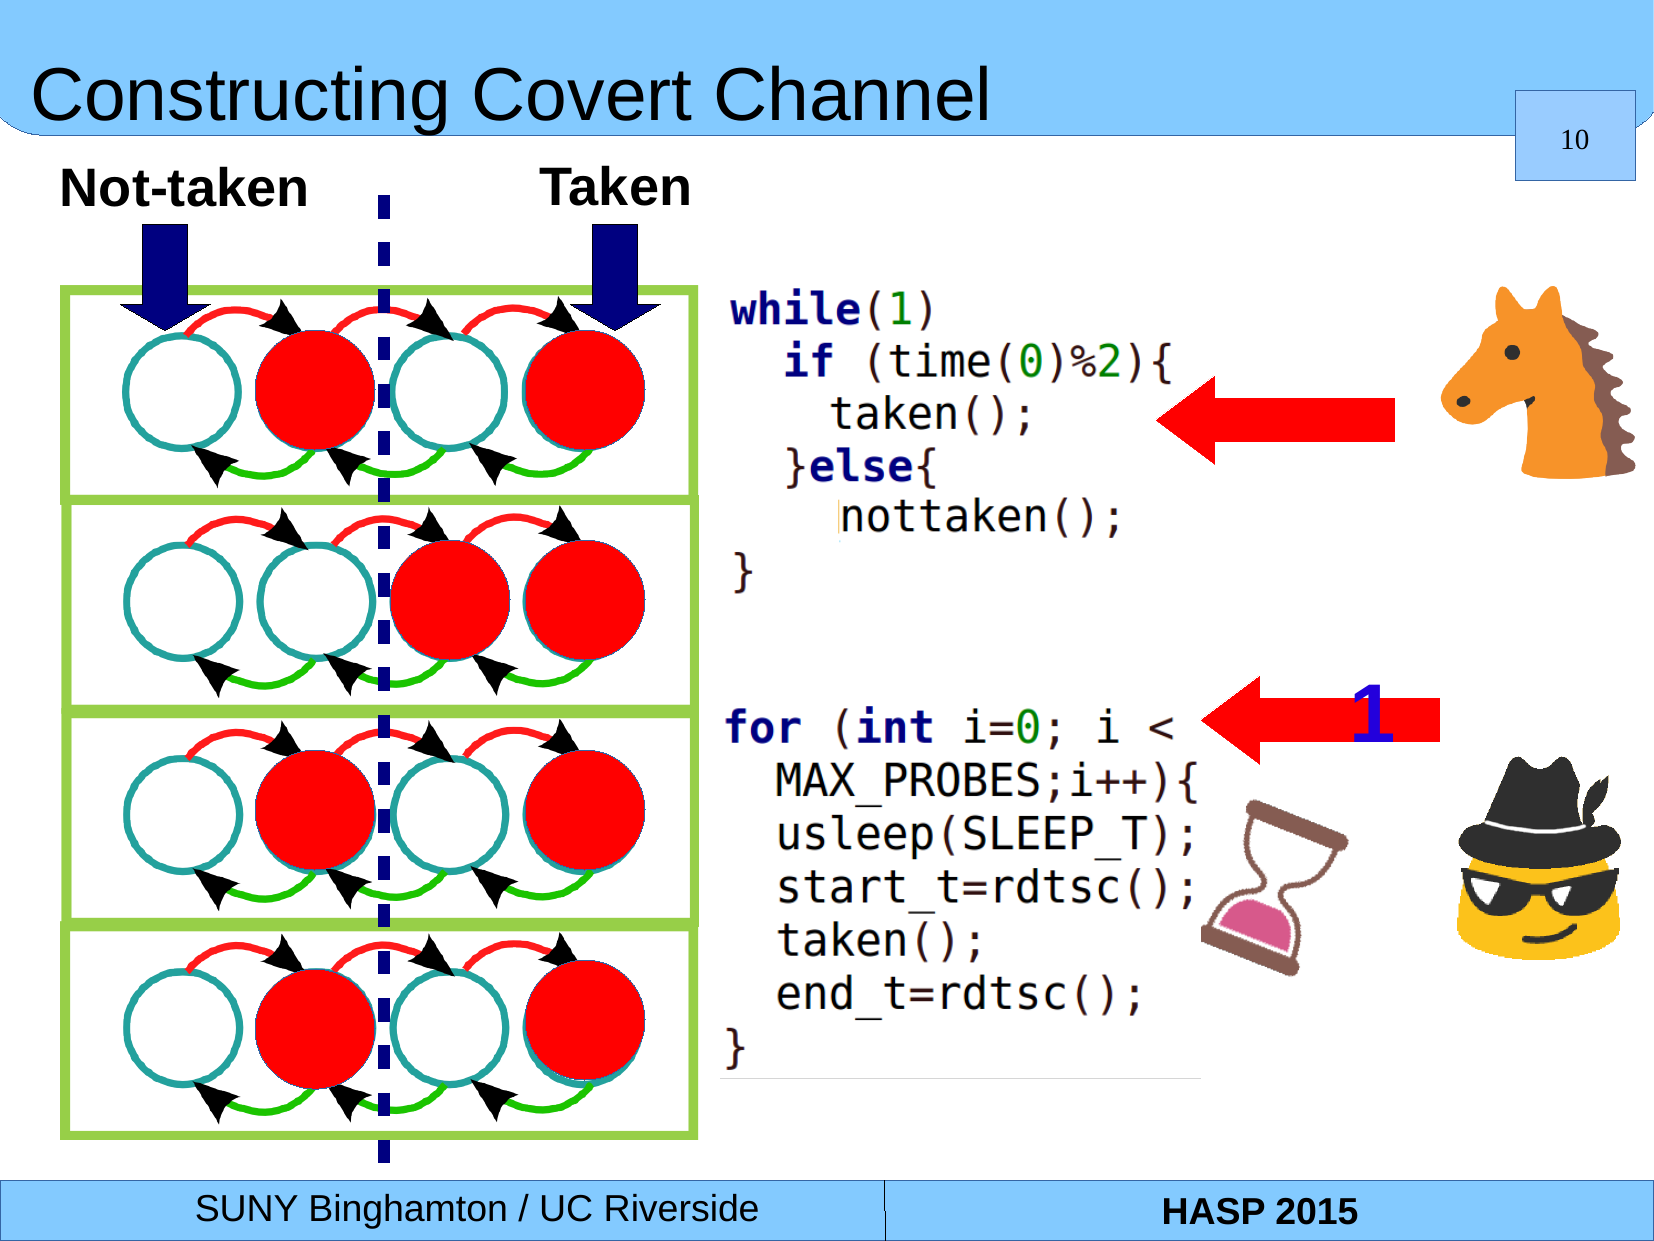

# Constructing Covert Channel
Taken
Not-taken
1